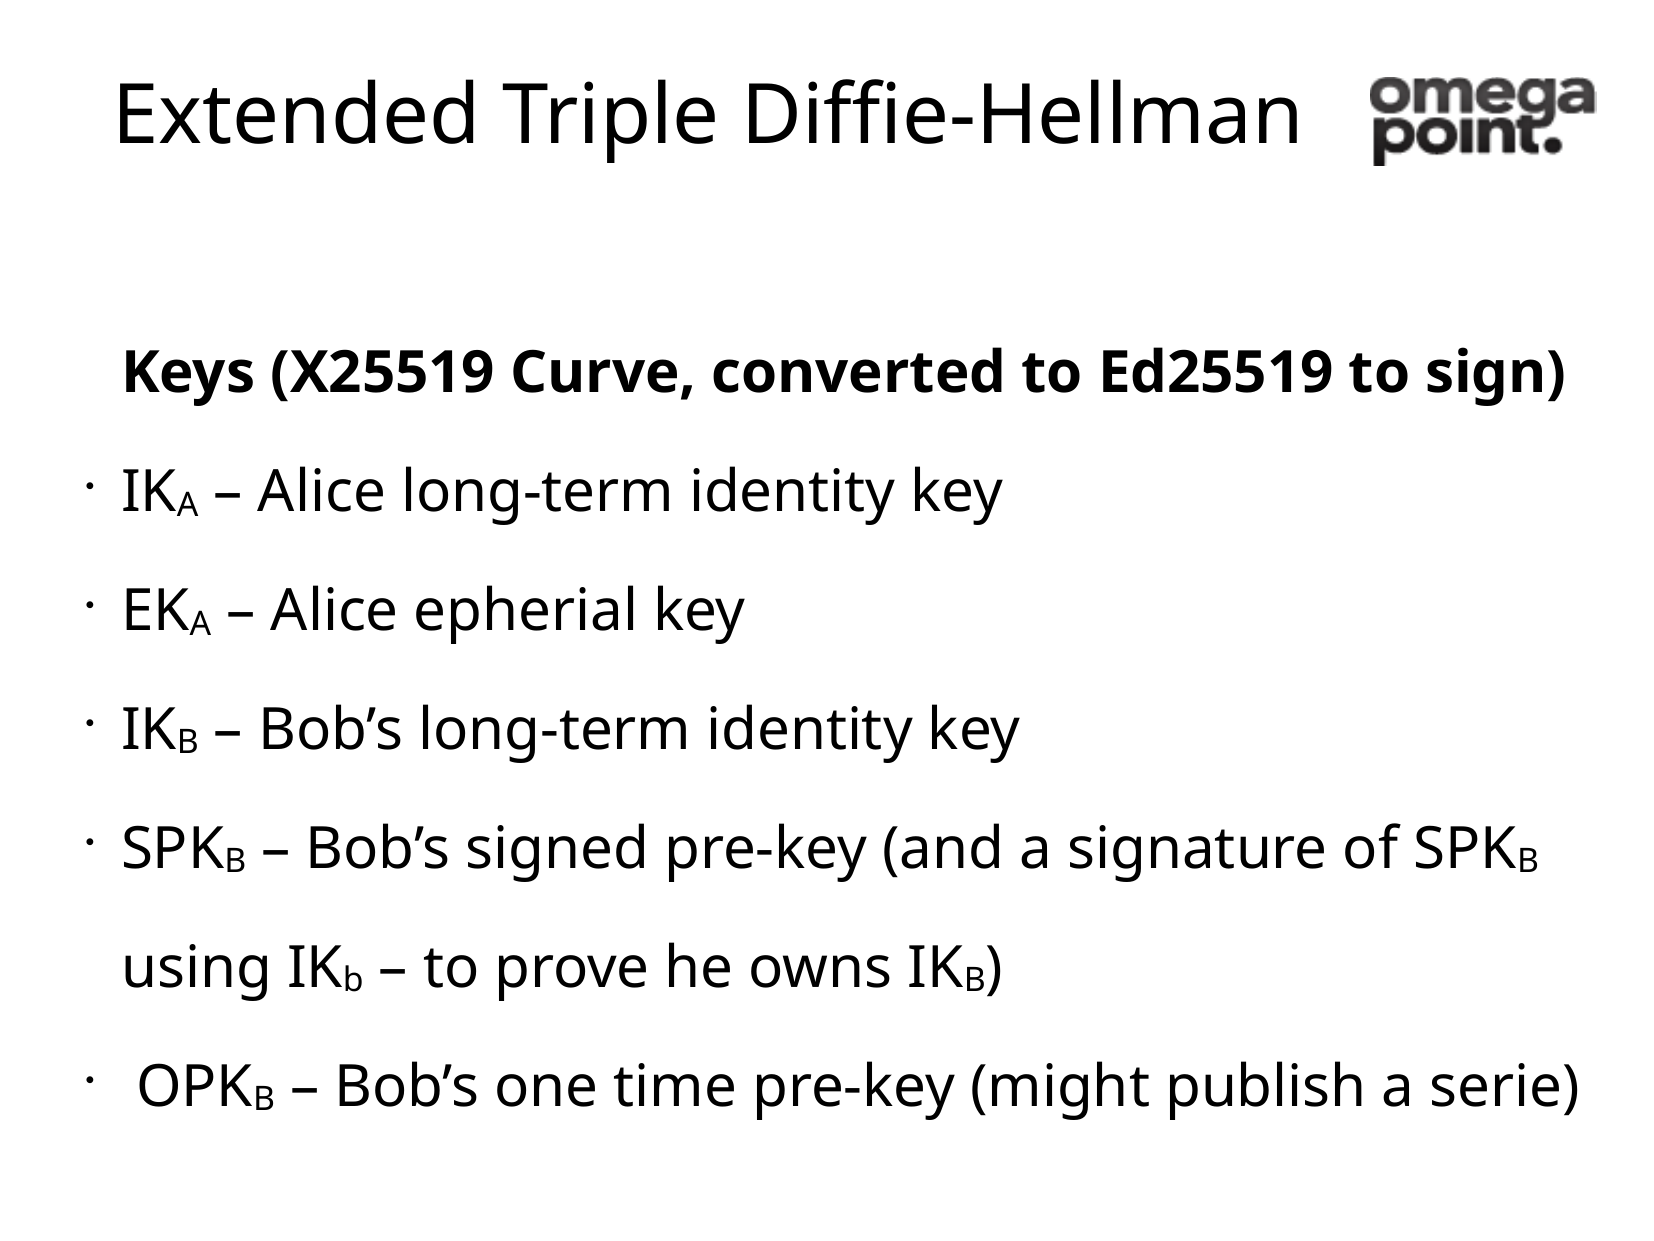

Extended Triple Diffie-Hellman
Keys (X25519 Curve, converted to Ed25519 to sign)
IKA – Alice long-term identity key
EKA – Alice epherial key
IKB – Bob’s long-term identity key
SPKB – Bob’s signed pre-key (and a signature of SPKB using IKb – to prove he owns IKB)
 OPKB – Bob’s one time pre-key (might publish a serie)